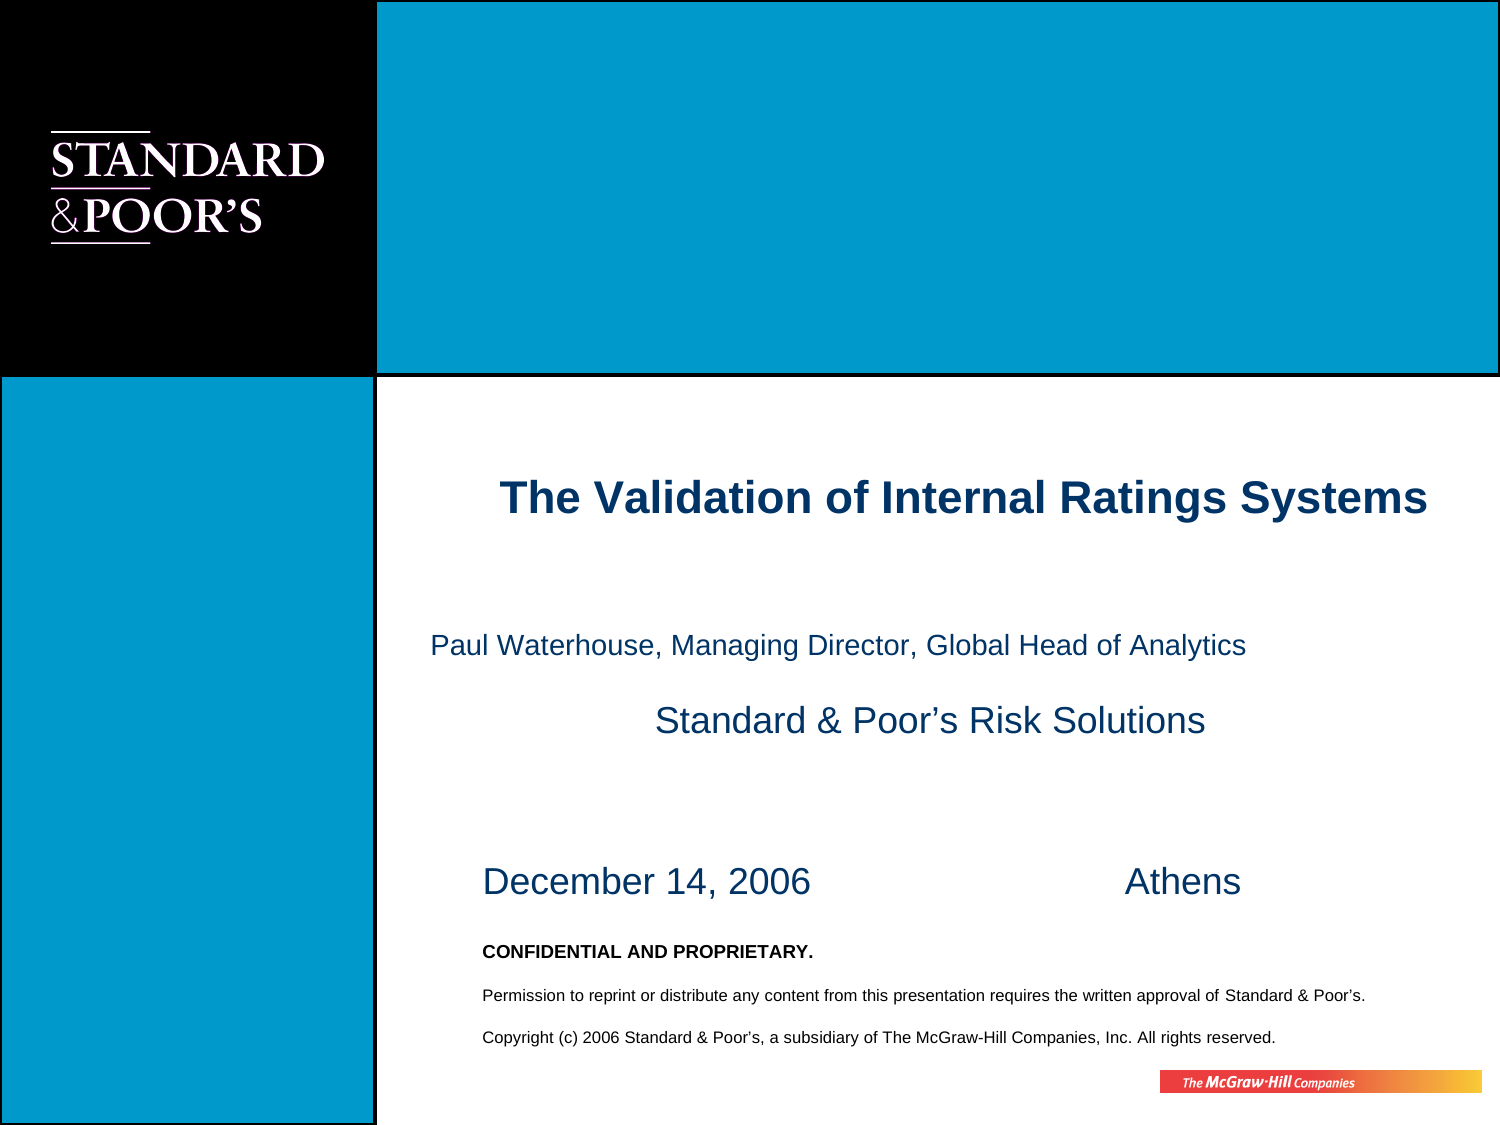

The Validation of Internal Ratings Systems
Paul Waterhouse, Managing Director, Global Head of Analytics
Standard & Poor’s Risk Solutions
December 14, 2006 Athens